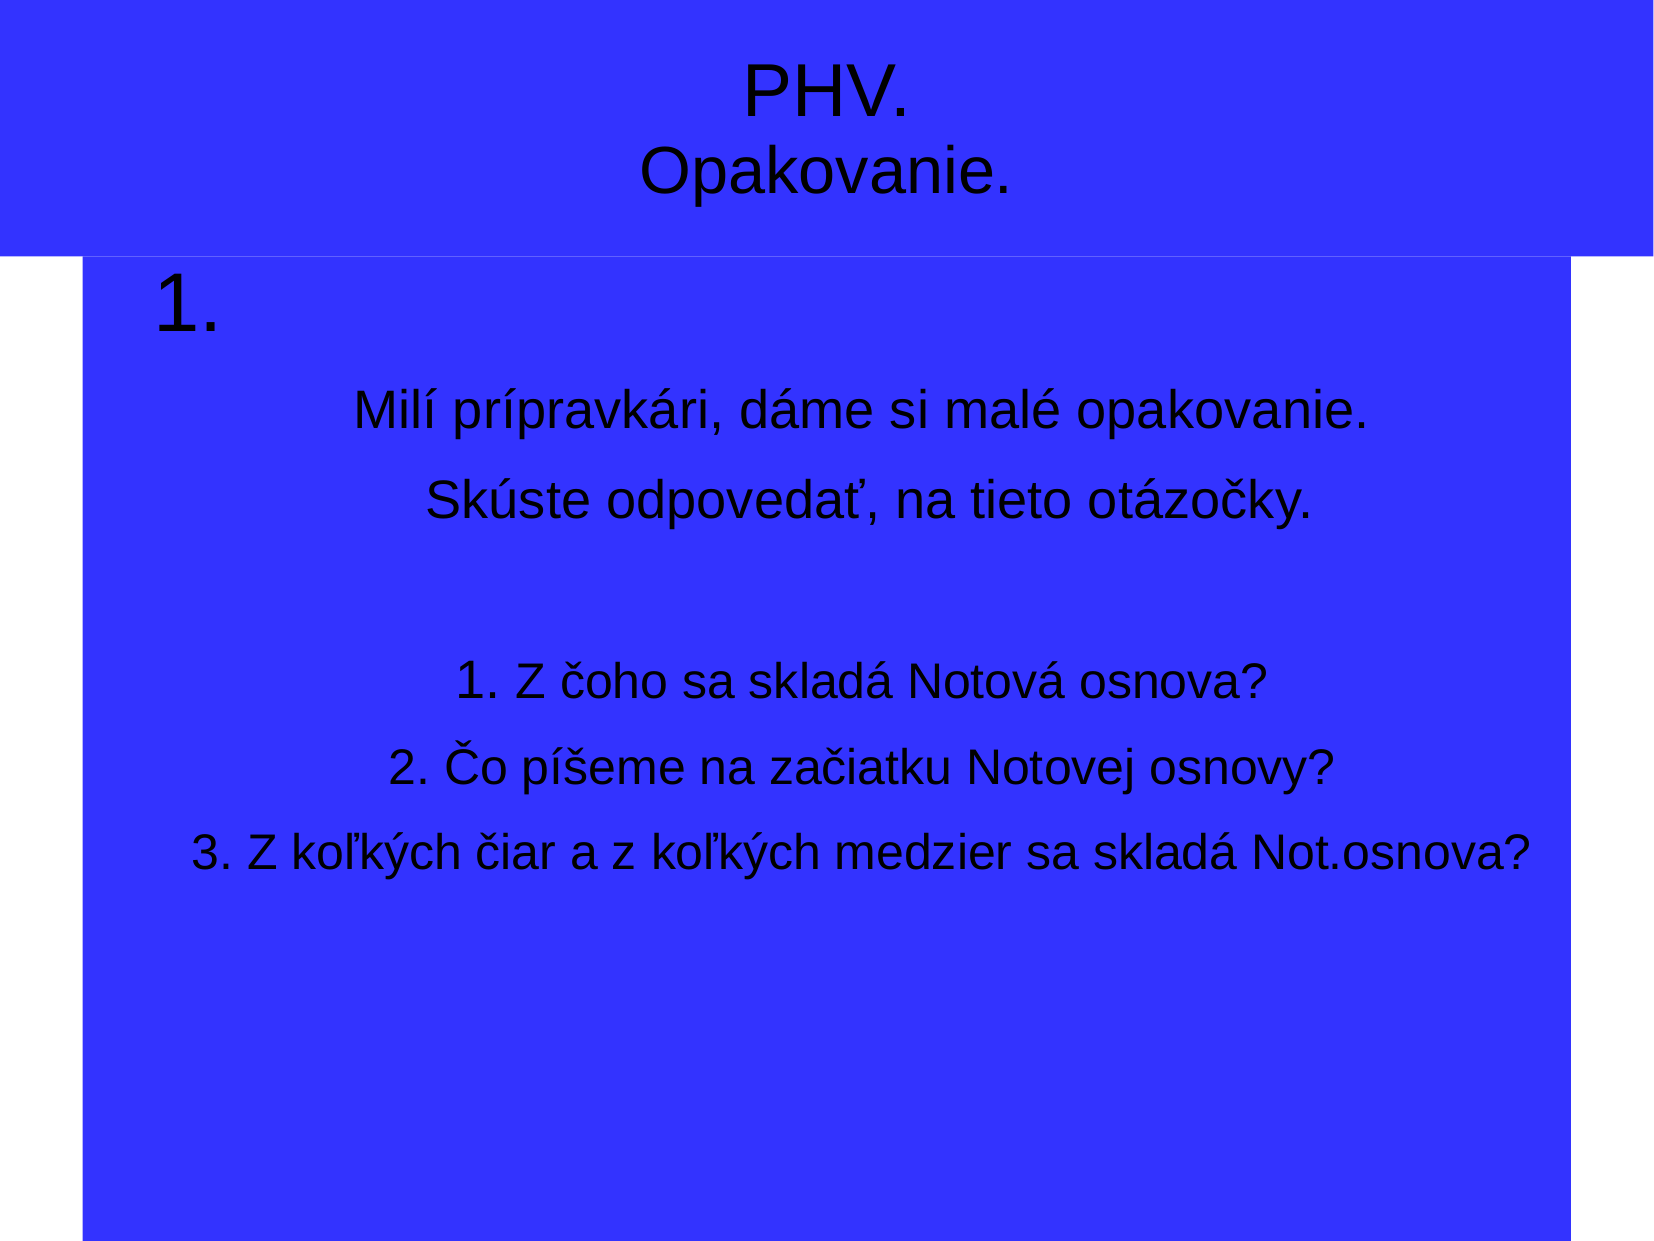

# PHV. Opakovanie.
1.
Milí prípravkári, dáme si malé opakovanie.
 Skúste odpovedať, na tieto otázočky.
1. Z čoho sa skladá Notová osnova?
2. Čo píšeme na začiatku Notovej osnovy?
3. Z koľkých čiar a z koľkých medzier sa skladá Not.osnova?